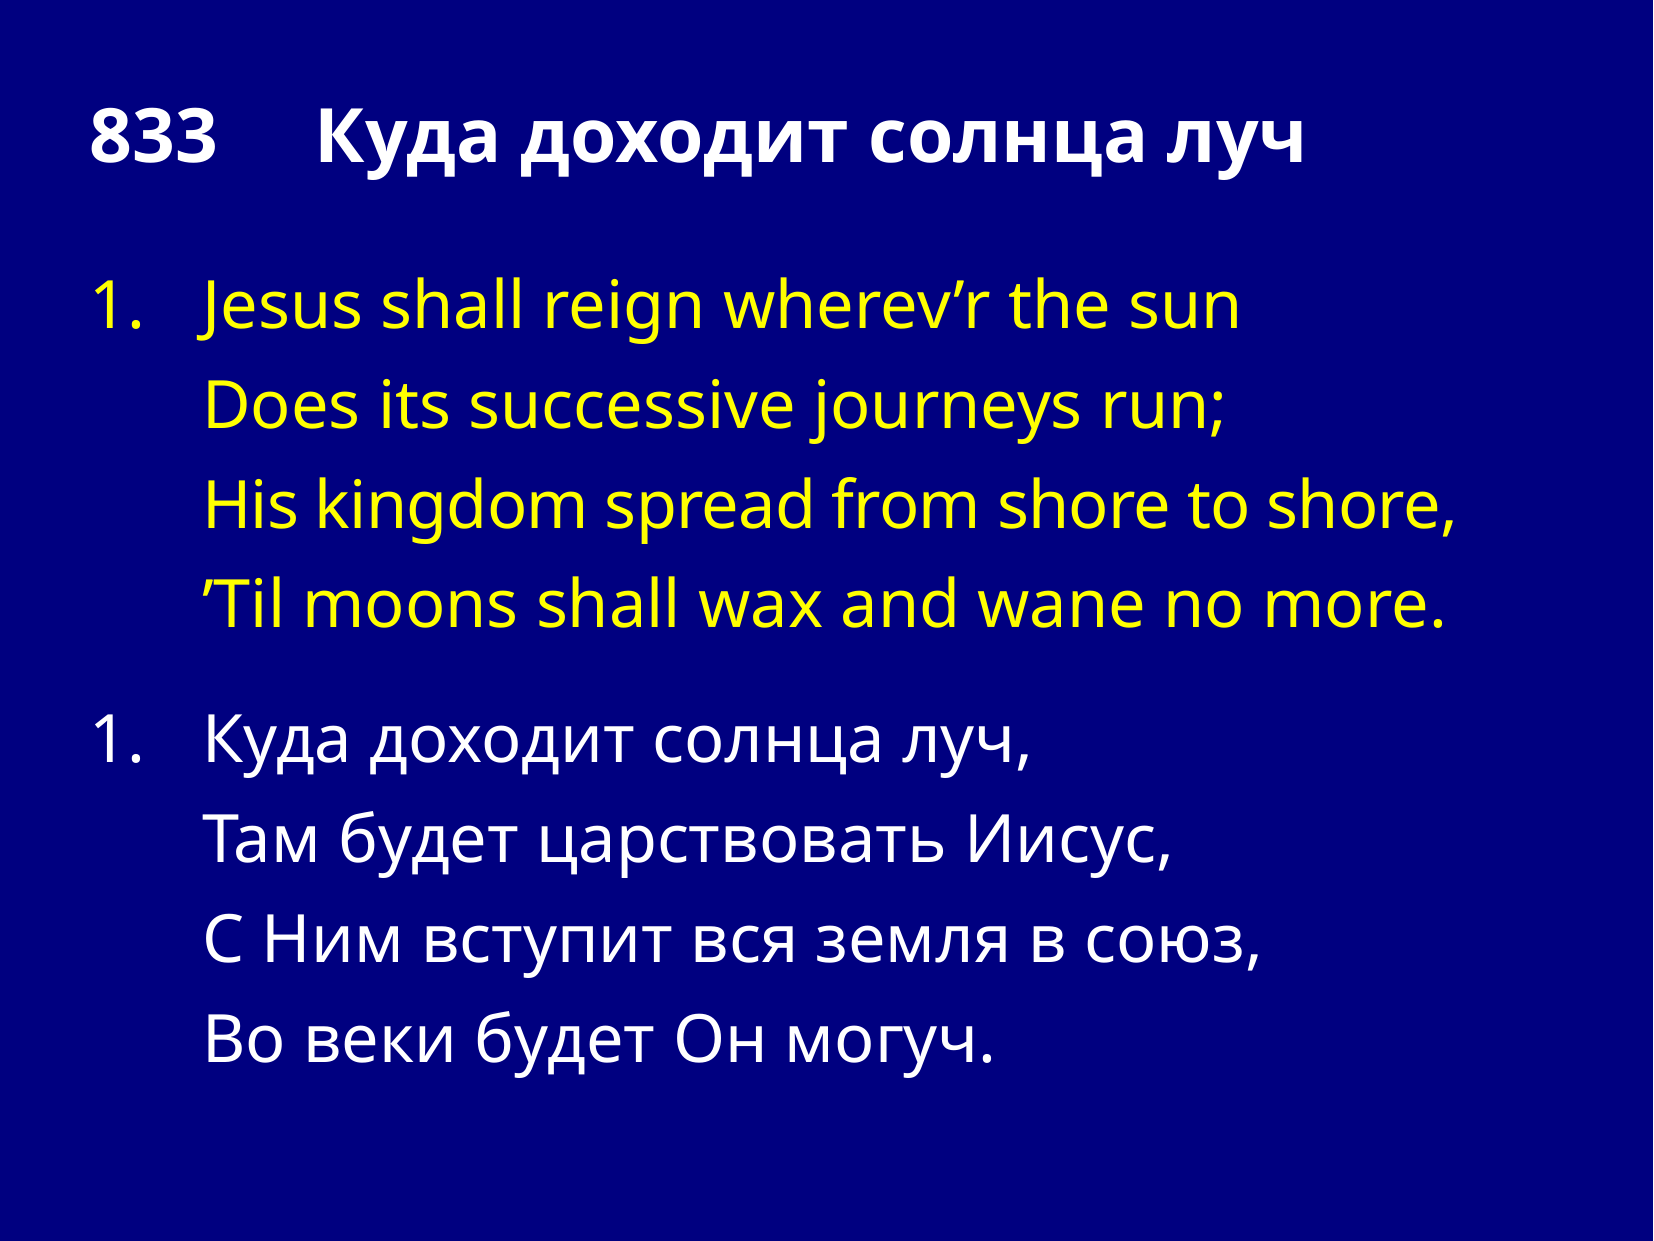

833	Куда доходит солнца луч
1.	Jesus shall reign wherev’r the sun
	Does its successive journeys run;
	His kingdom spread from shore to shore,
	’Til moons shall wax and wane no more.
1.	Куда доходит солнца луч,
	Там будет царствовать Иисус,
	С Ним вступит вся земля в союз,
	Во веки будет Он могуч.